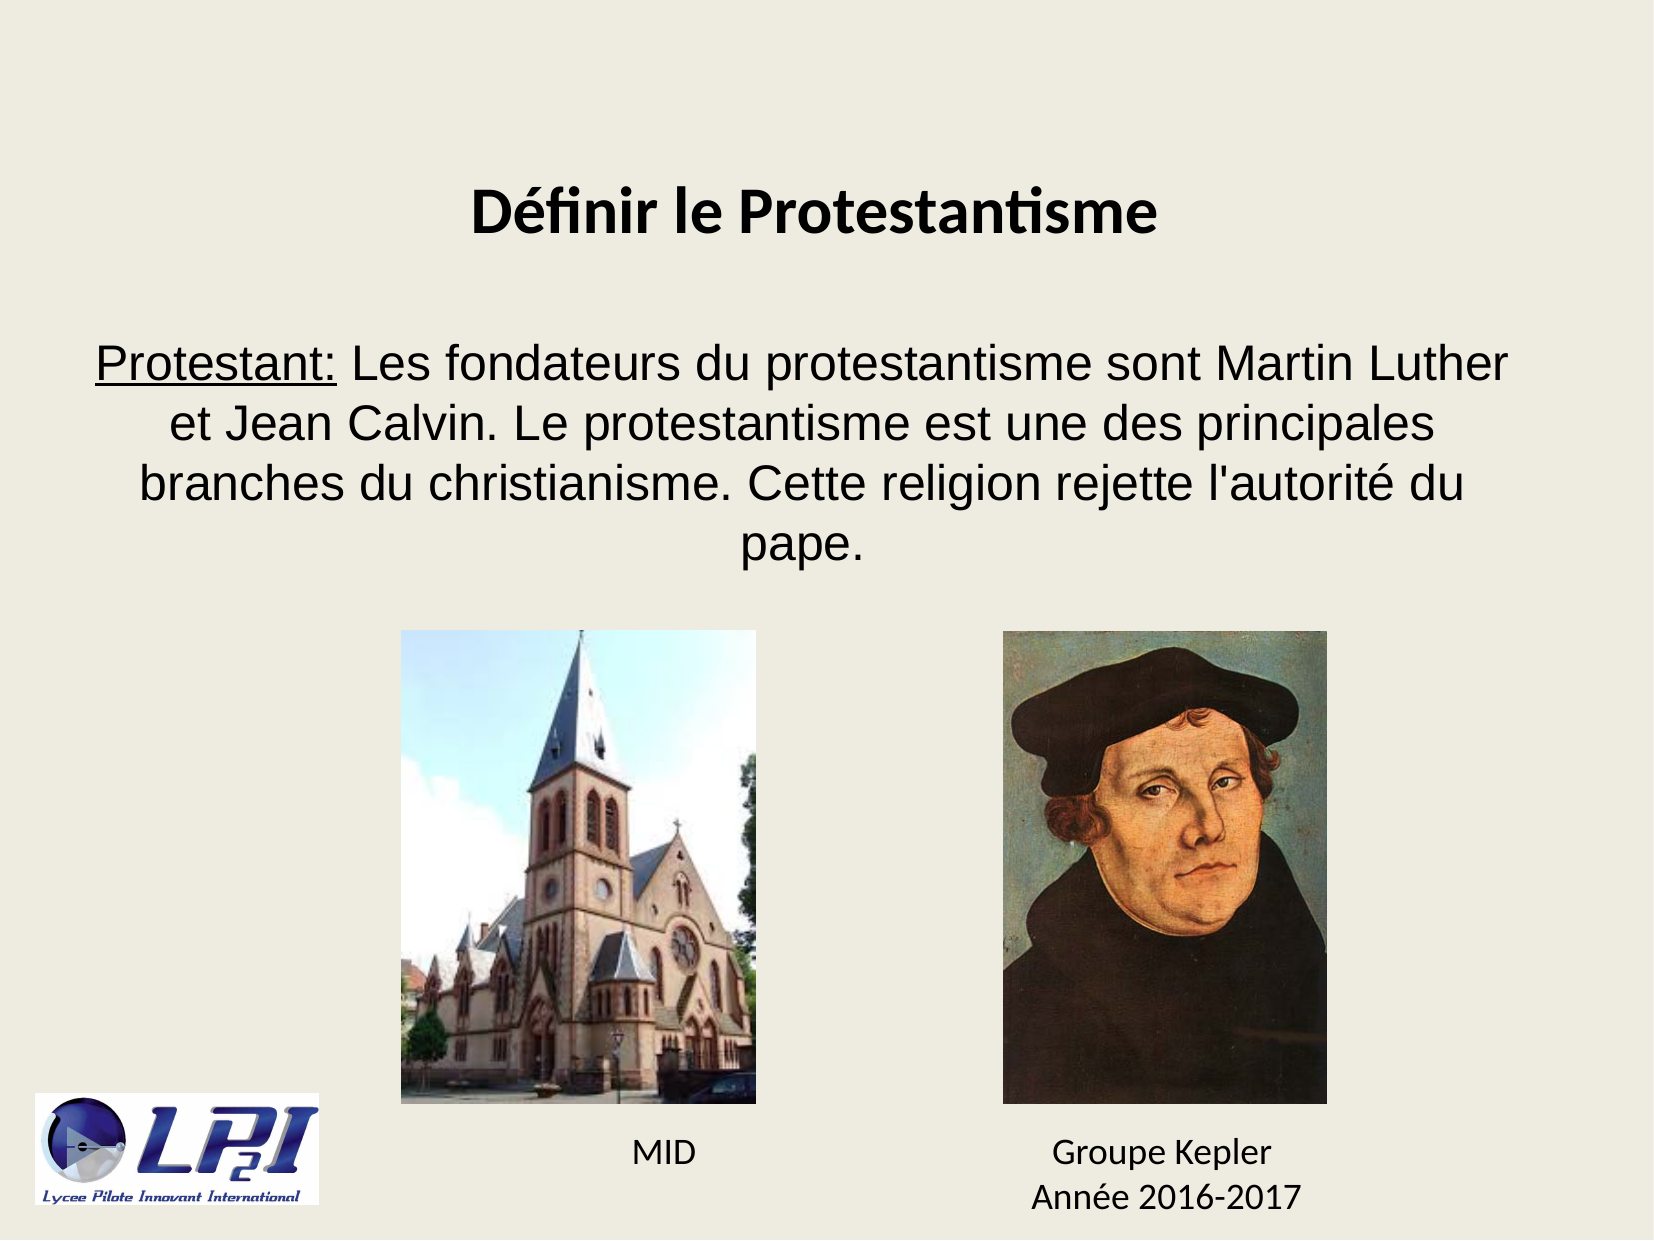

# Protestant: Les fondateurs du protestantisme sont Martin Luther et Jean Calvin. Le protestantisme est une des principales branches du christianisme. Cette religion rejette l'autorité du pape.
Définir le Protestantisme
 MID Groupe Kepler
 Année 2016-2017